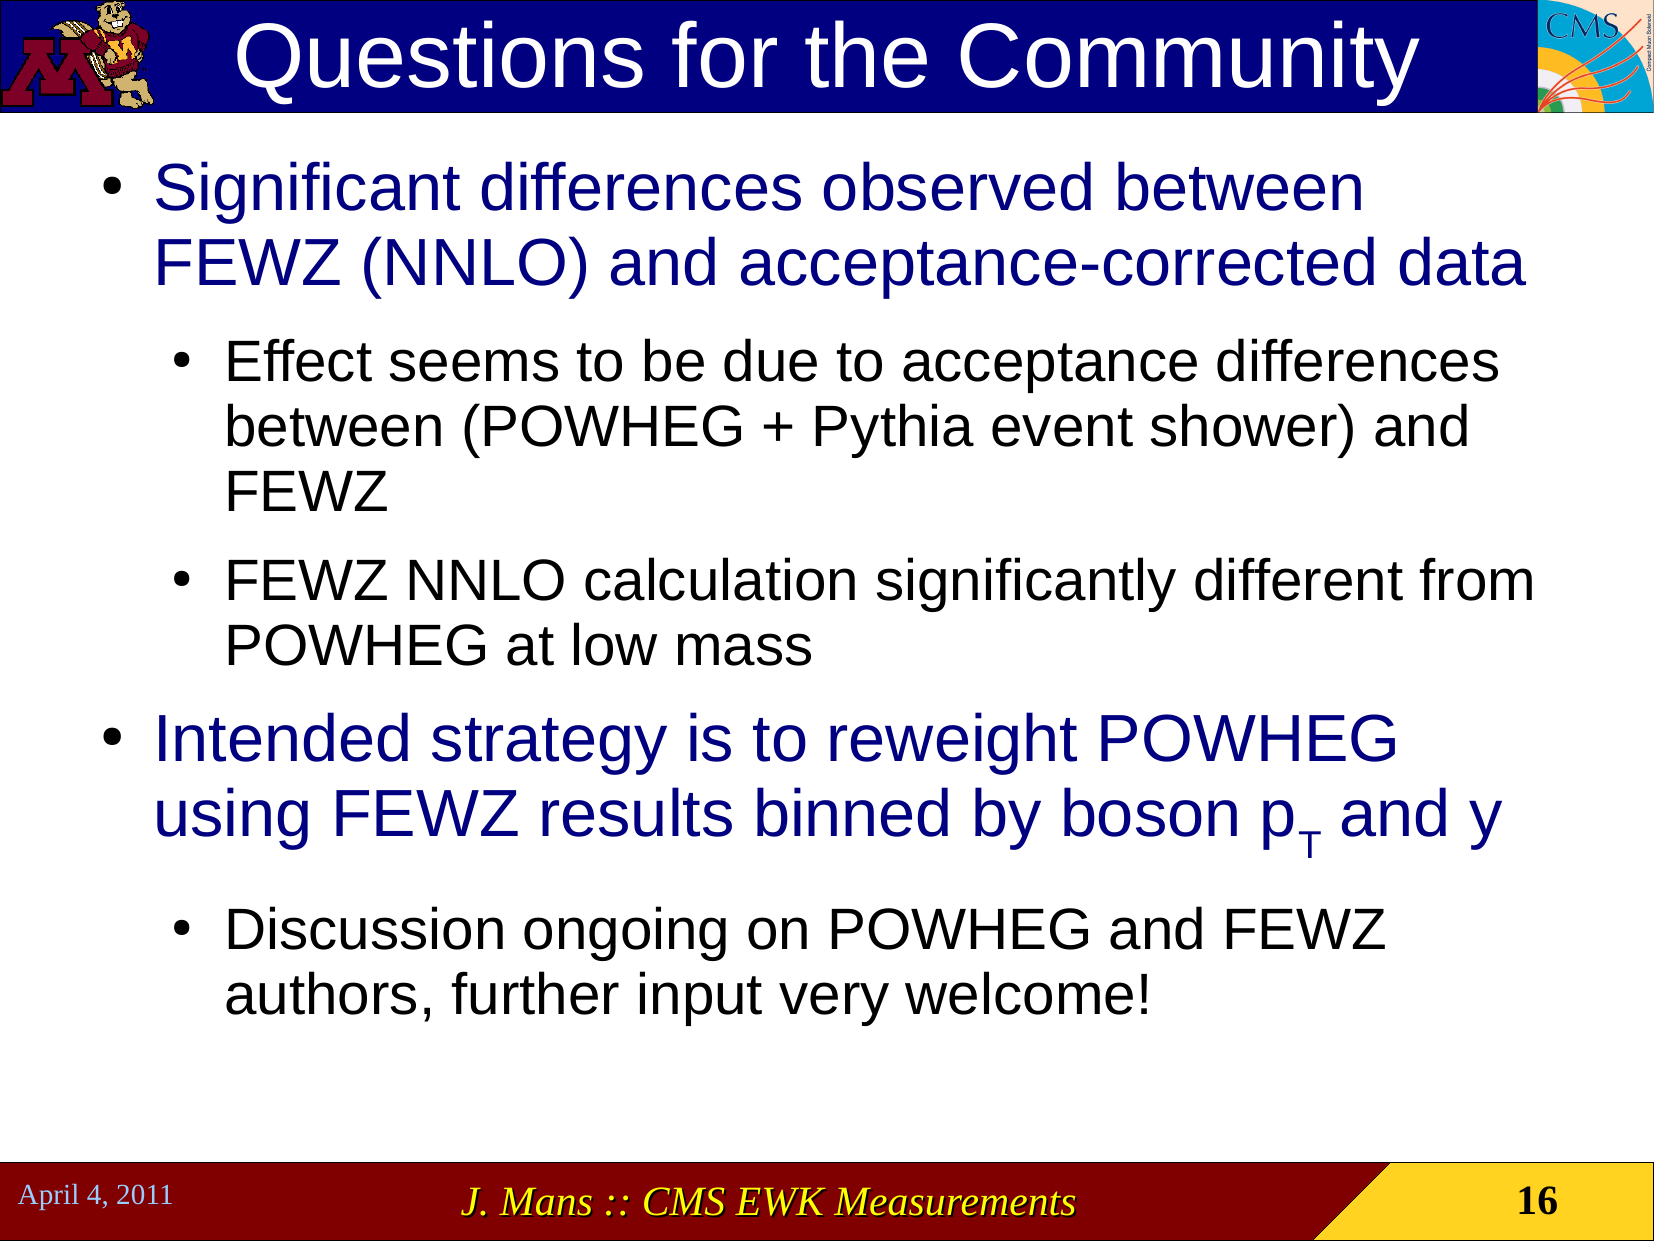

# Questions for the Community
Significant differences observed between FEWZ (NNLO) and acceptance-corrected data
Effect seems to be due to acceptance differences between (POWHEG + Pythia event shower) and FEWZ
FEWZ NNLO calculation significantly different from POWHEG at low mass
Intended strategy is to reweight POWHEG using FEWZ results binned by boson pT and y
Discussion ongoing on POWHEG and FEWZ authors, further input very welcome!
J. Mans :: CMS EWK Measurements
16
April 4, 2011